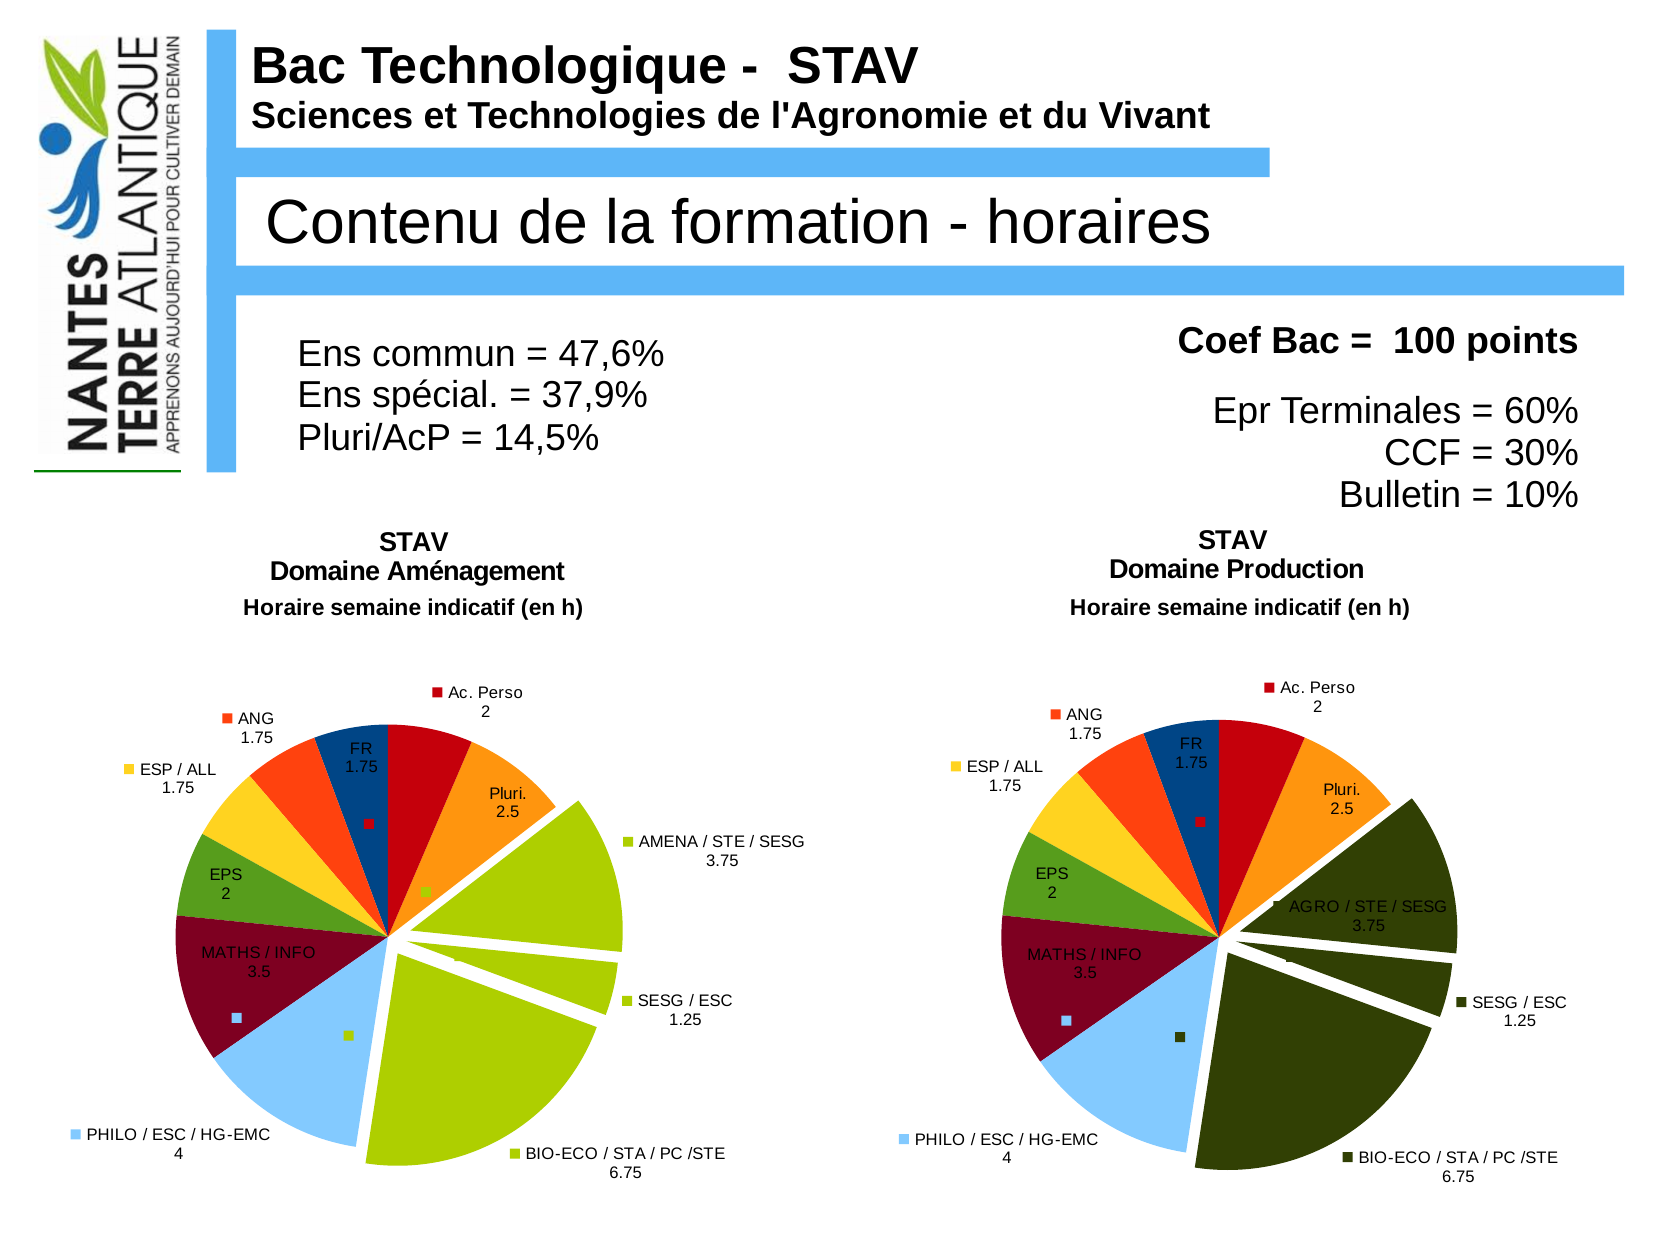

# Contenu de la formation - horaires
Coef Bac = 100 points
Epr Terminales = 60%
CCF = 30%
Bulletin = 10%
Ens commun = 47,6%
Ens spécial. = 37,9%
Pluri/AcP = 14,5%
### Chart: STAV
Domaine Aménagement
Horaire semaine indicatif (en h)
| Category | Horaire semaine indicatif |
|---|---|
| FR | 1.75 |
| ANG | 1.75 |
| ESP / ALL | 1.75 |
| EPS | 2.0 |
| MATHS / INFO | 3.5 |
| PHILO / ESC / HG-EMC | 4.0 |
| BIO-ECO / STA / PC /STE | 6.75 |
| SESG / ESC | 1.25 |
| AMENA / STE / SESG | 3.75 |
| Pluri. | 2.5 |
| Ac. Perso | 2.0 |
### Chart: STAV
Domaine Production
Horaire semaine indicatif (en h)
| Category | Horaire semaine indicatif |
|---|---|
| FR | 1.75 |
| ANG | 1.75 |
| ESP / ALL | 1.75 |
| EPS | 2.0 |
| MATHS / INFO | 3.5 |
| PHILO / ESC / HG-EMC | 4.0 |
| BIO-ECO / STA / PC /STE | 6.75 |
| SESG / ESC | 1.25 |
| AGRO / STE / SESG | 3.75 |
| Pluri. | 2.5 |
| Ac. Perso | 2.0 |